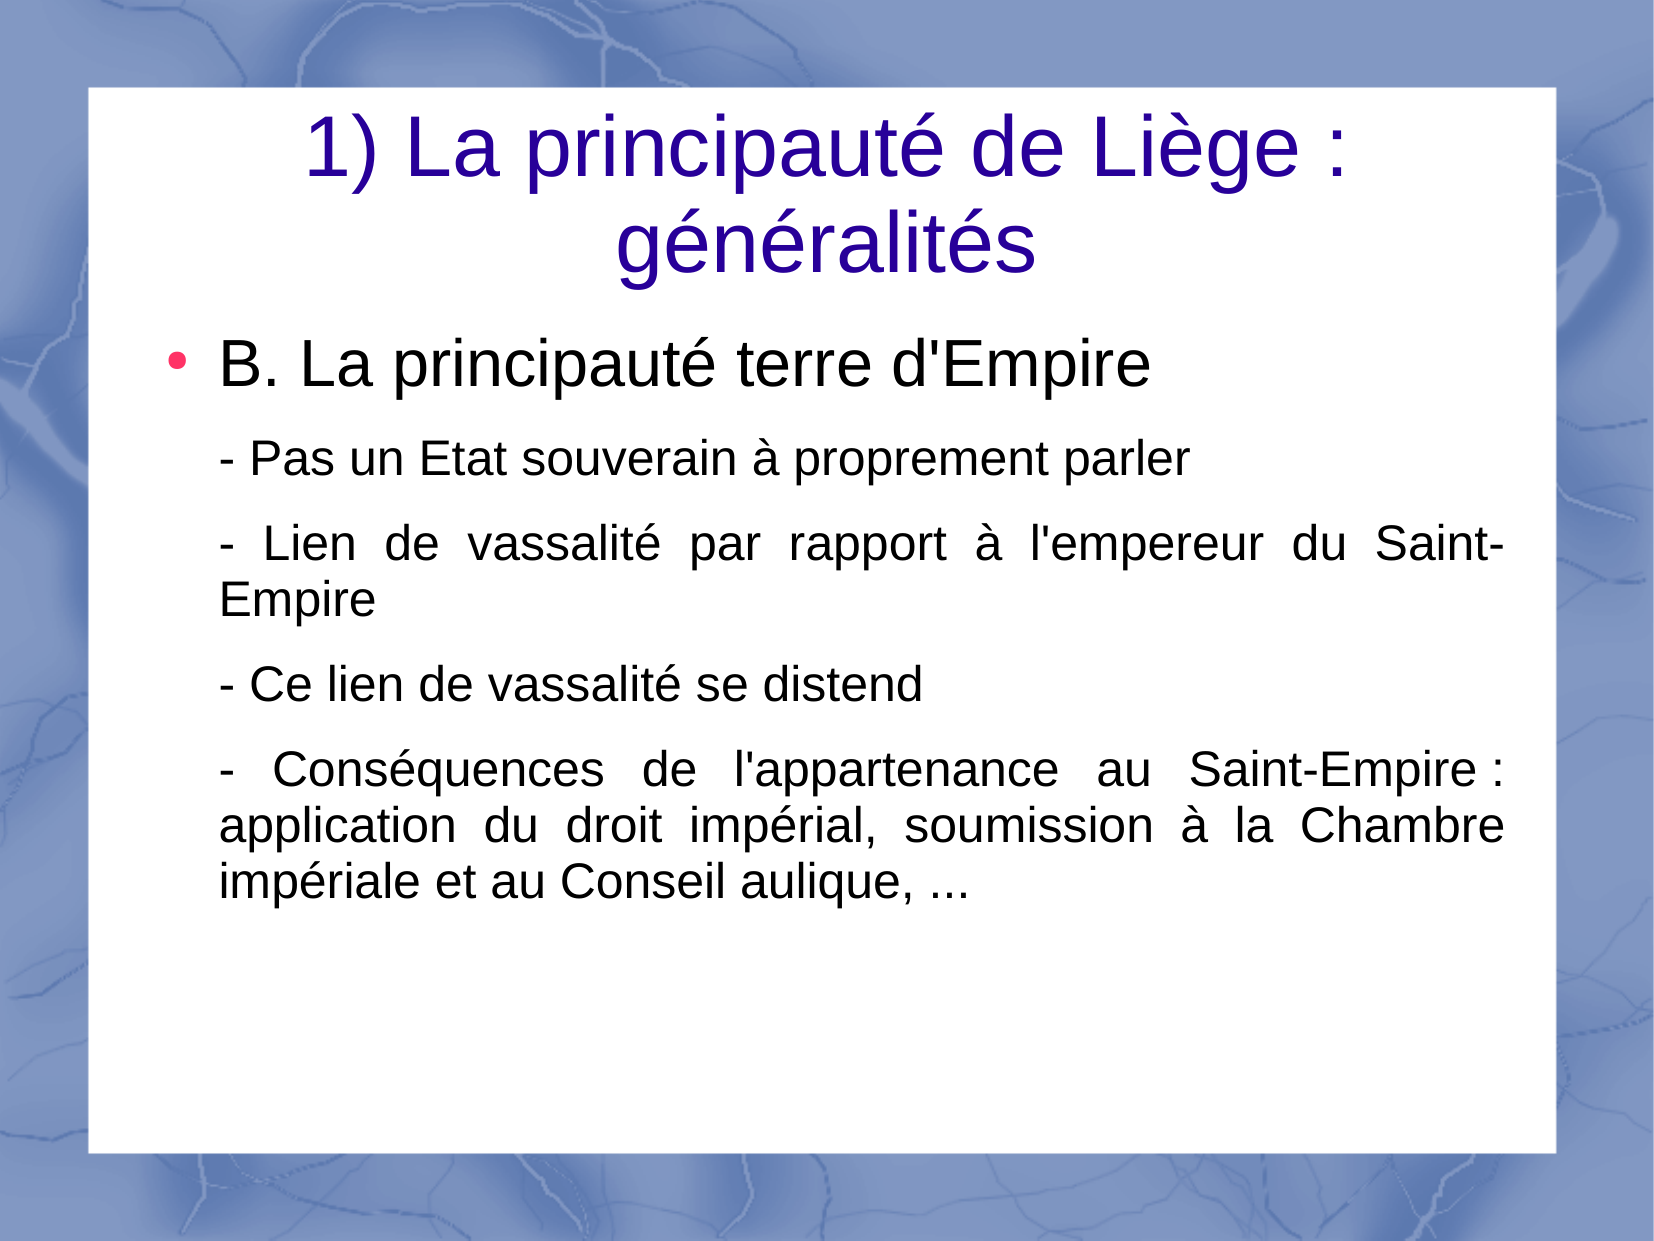

# 1) La principauté de Liège : généralités
B. La principauté terre d'Empire
- Pas un Etat souverain à proprement parler
- Lien de vassalité par rapport à l'empereur du Saint-Empire
- Ce lien de vassalité se distend
- Conséquences de l'appartenance au Saint-Empire : application du droit impérial, soumission à la Chambre impériale et au Conseil aulique, ...